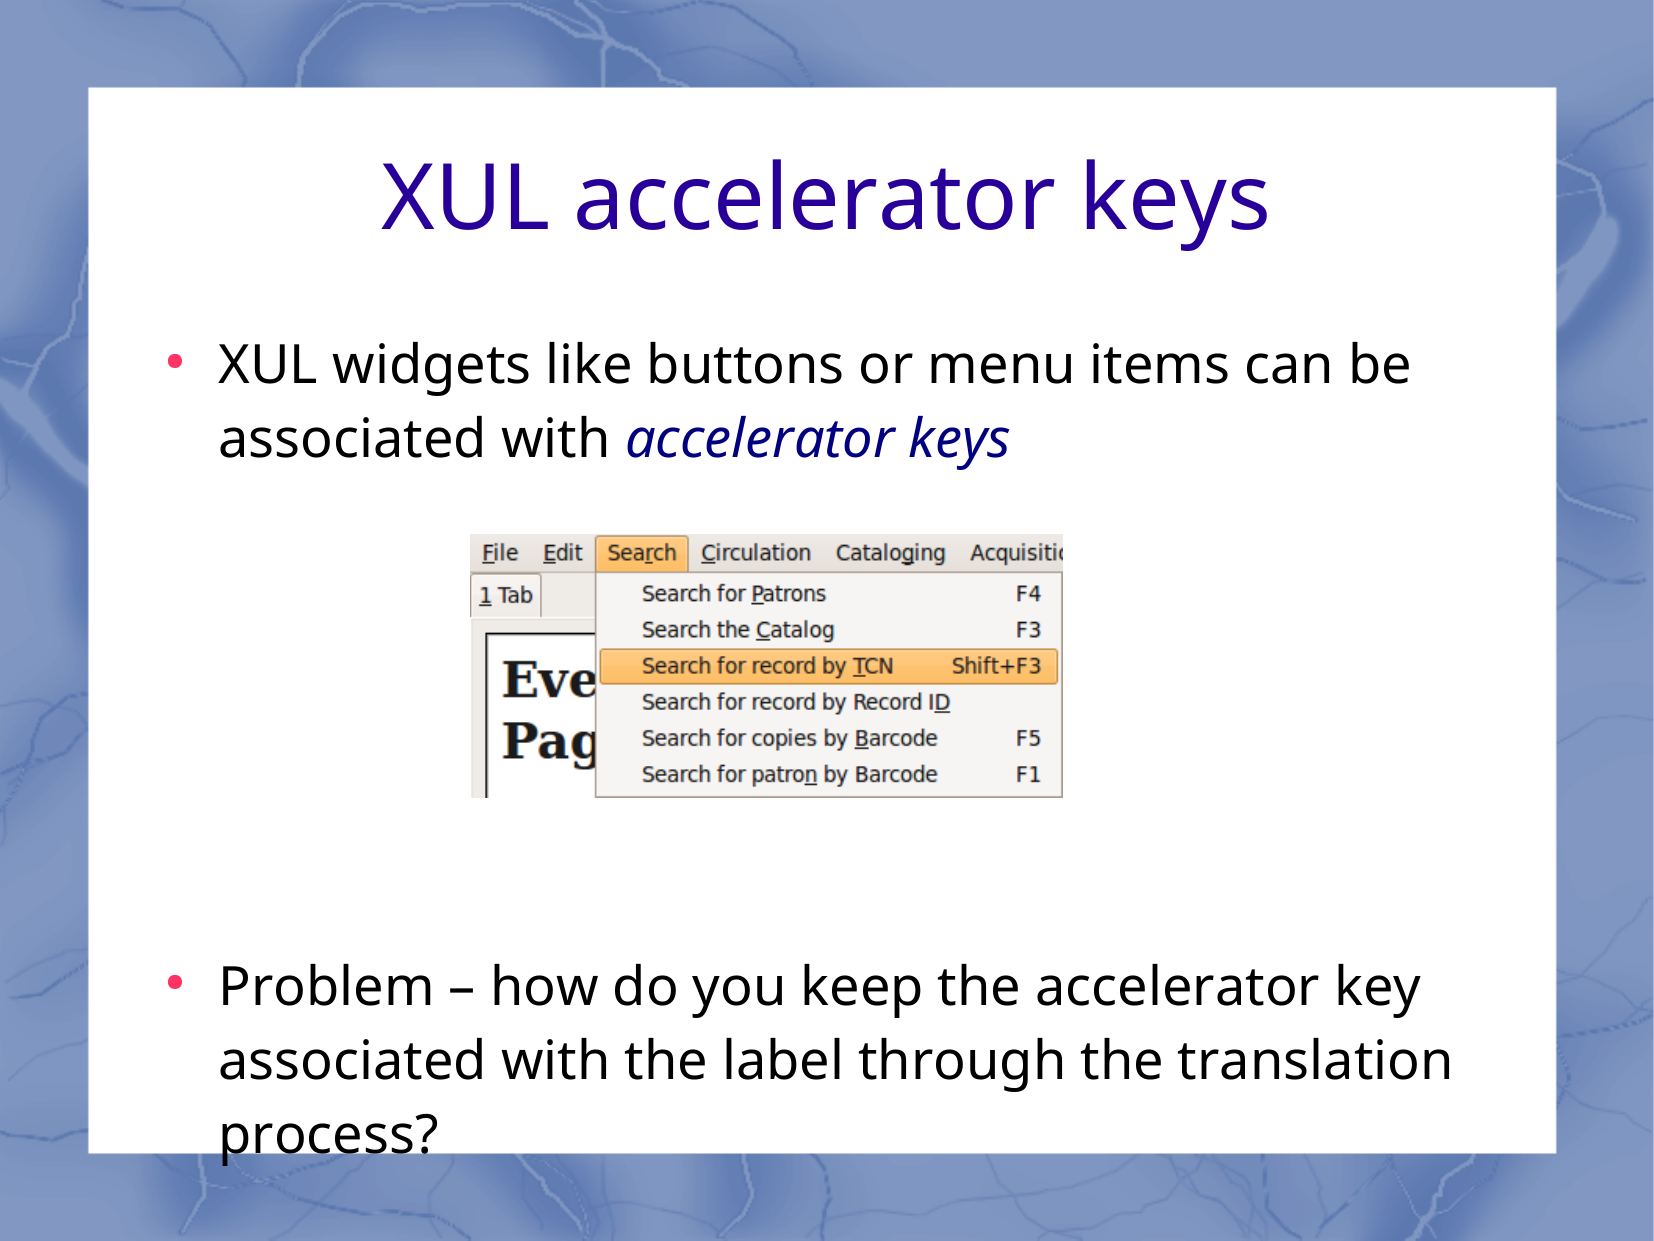

# XUL accelerator keys
XUL widgets like buttons or menu items can be associated with accelerator keys
Problem – how do you keep the accelerator key associated with the label through the translation process?